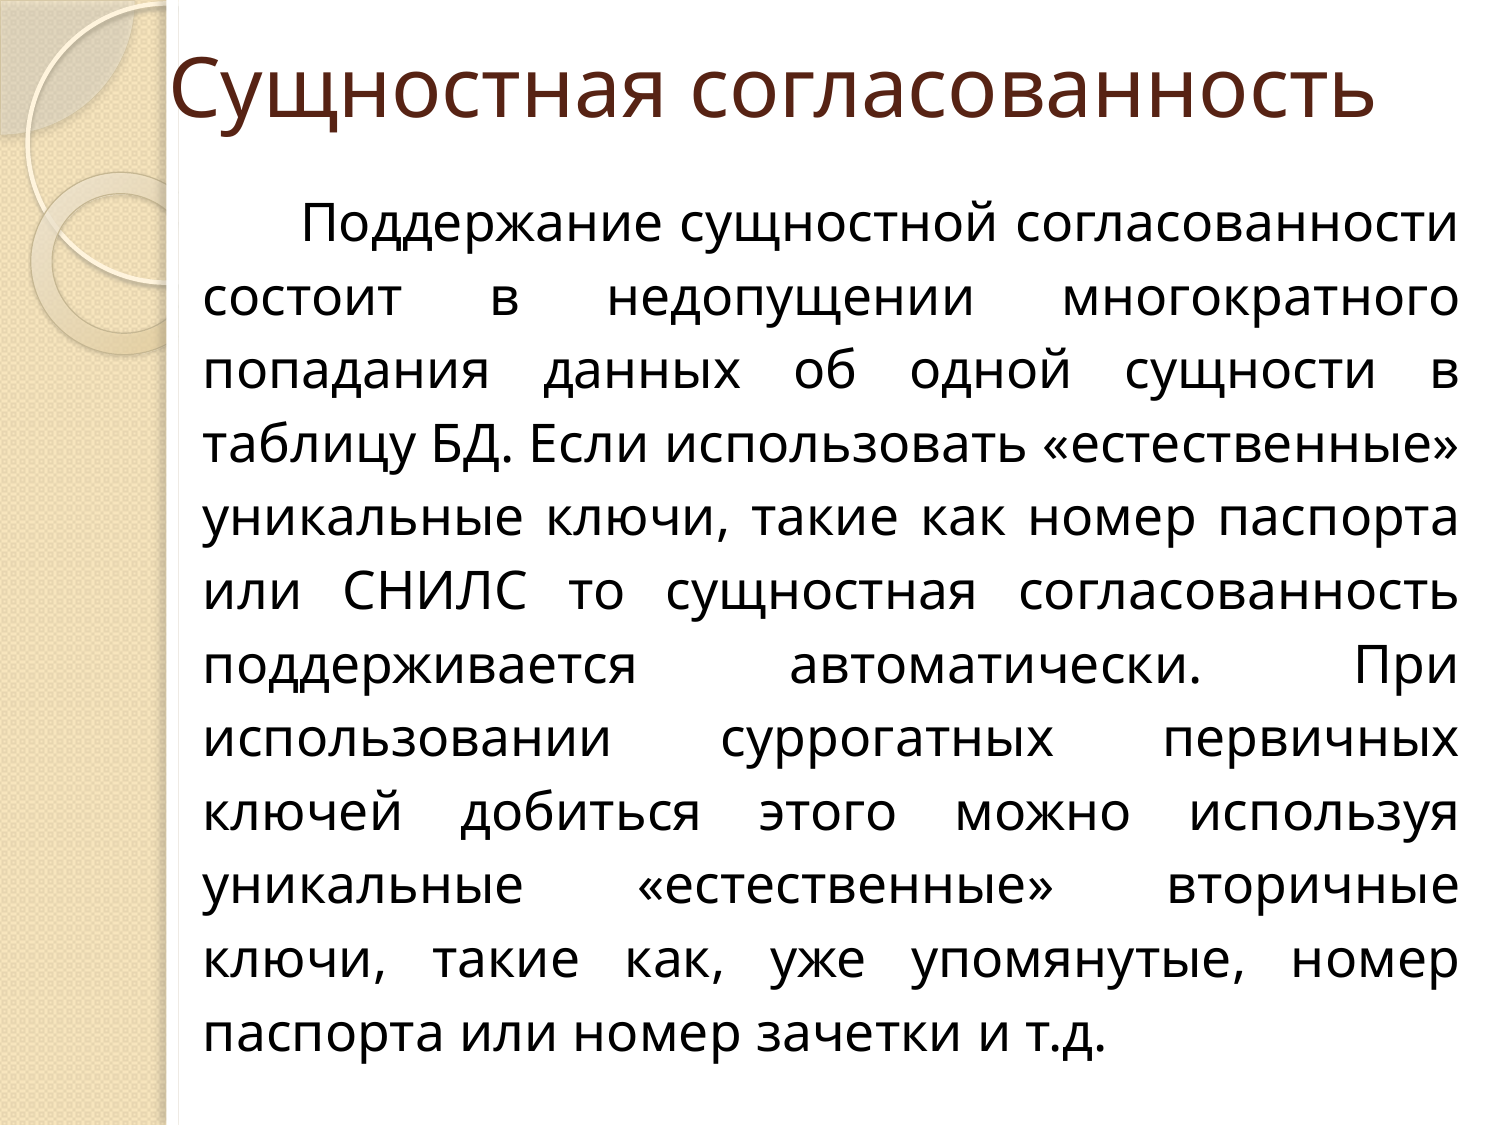

Сущностная согласованность
# Поддержание сущностной согласованности состоит в недопущении многократного попадания данных об одной сущности в таблицу БД. Если использовать «естественные» уникальные ключи, такие как номер паспорта или СНИЛС то сущностная согласованность поддерживается автоматически. При использовании суррогатных первичных ключей добиться этого можно используя уникальные «естественные» вторичные ключи, такие как, уже упомянутые, номер паспорта или номер зачетки и т.д.